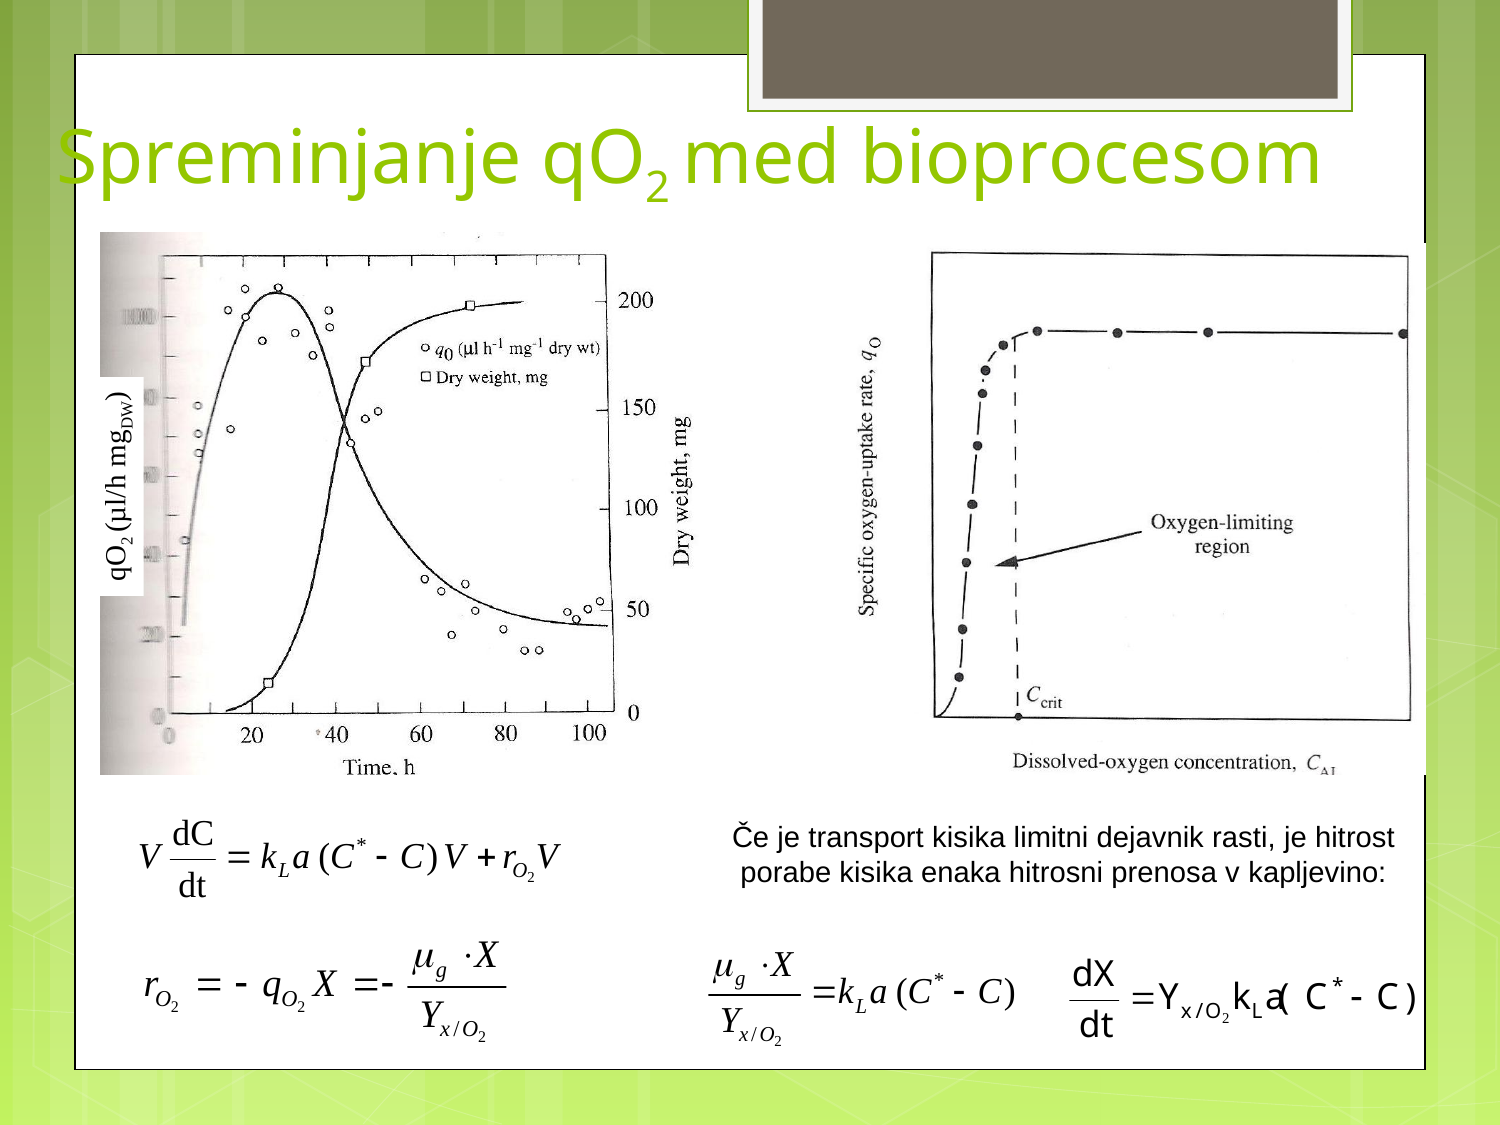

# Spreminjanje qO2 med bioprocesom
qO2 (µl/h mgDW)
Če je transport kisika limitni dejavnik rasti, je hitrost porabe kisika enaka hitrosni prenosa v kapljevino: